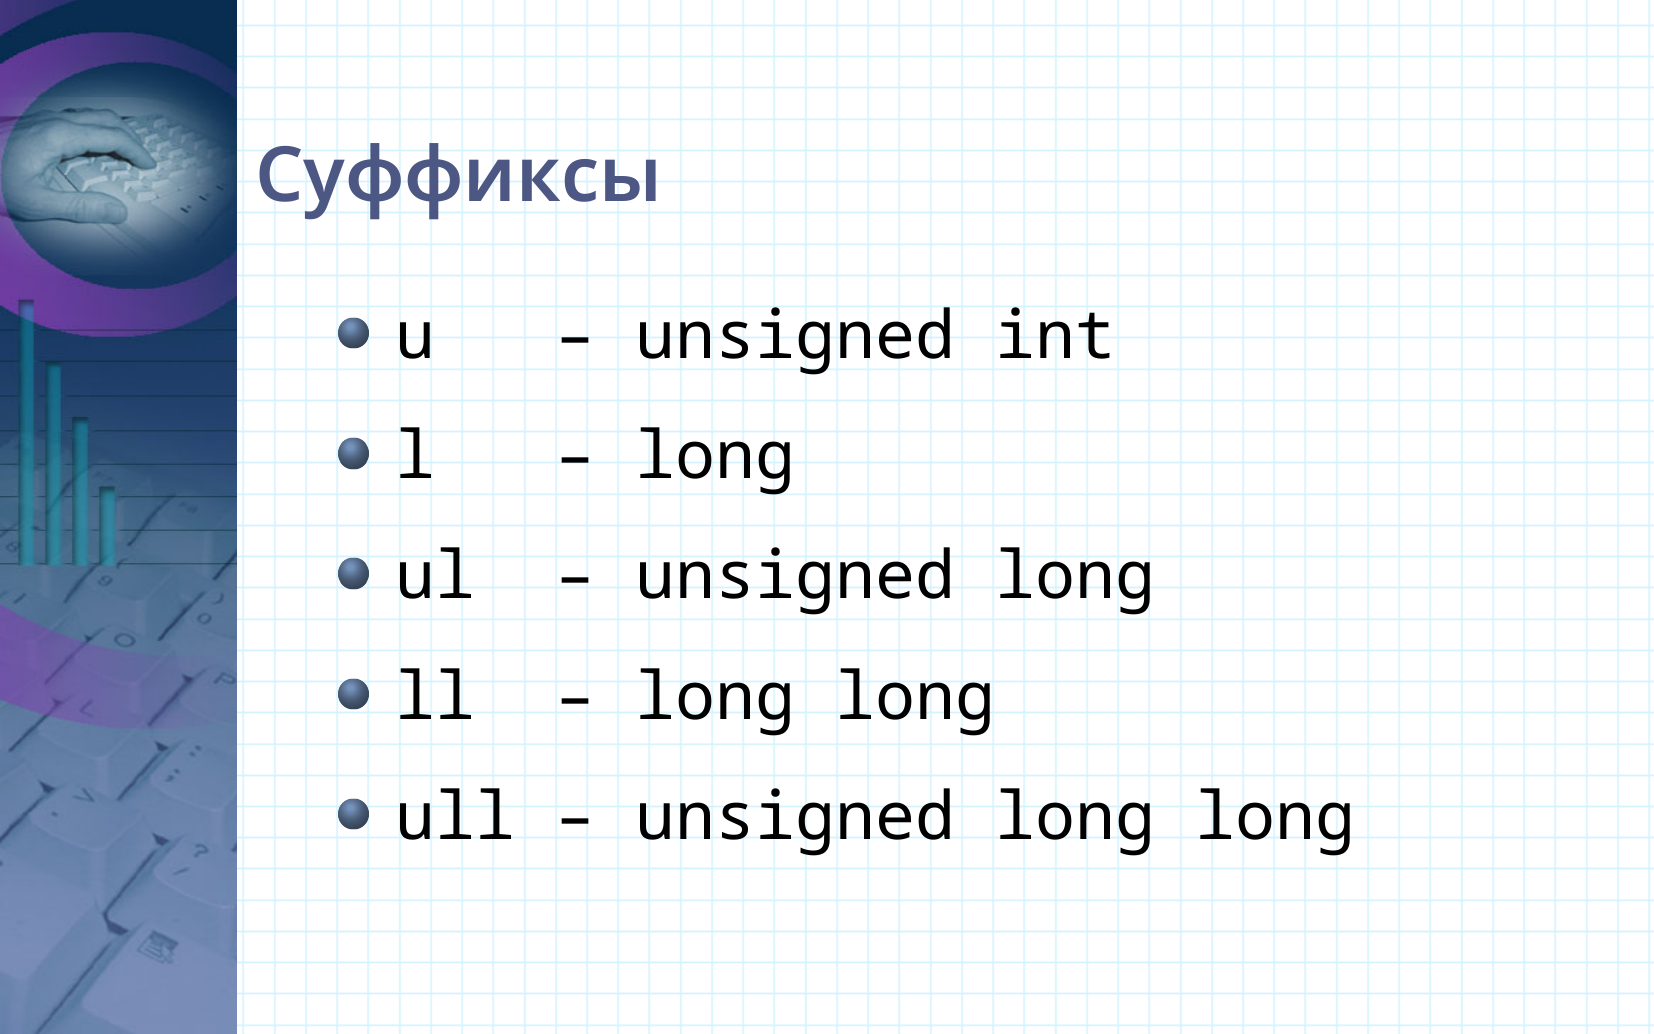

# Суффиксы
u – unsigned int
l – long
ul – unsigned long
ll – long long
ull – unsigned long long